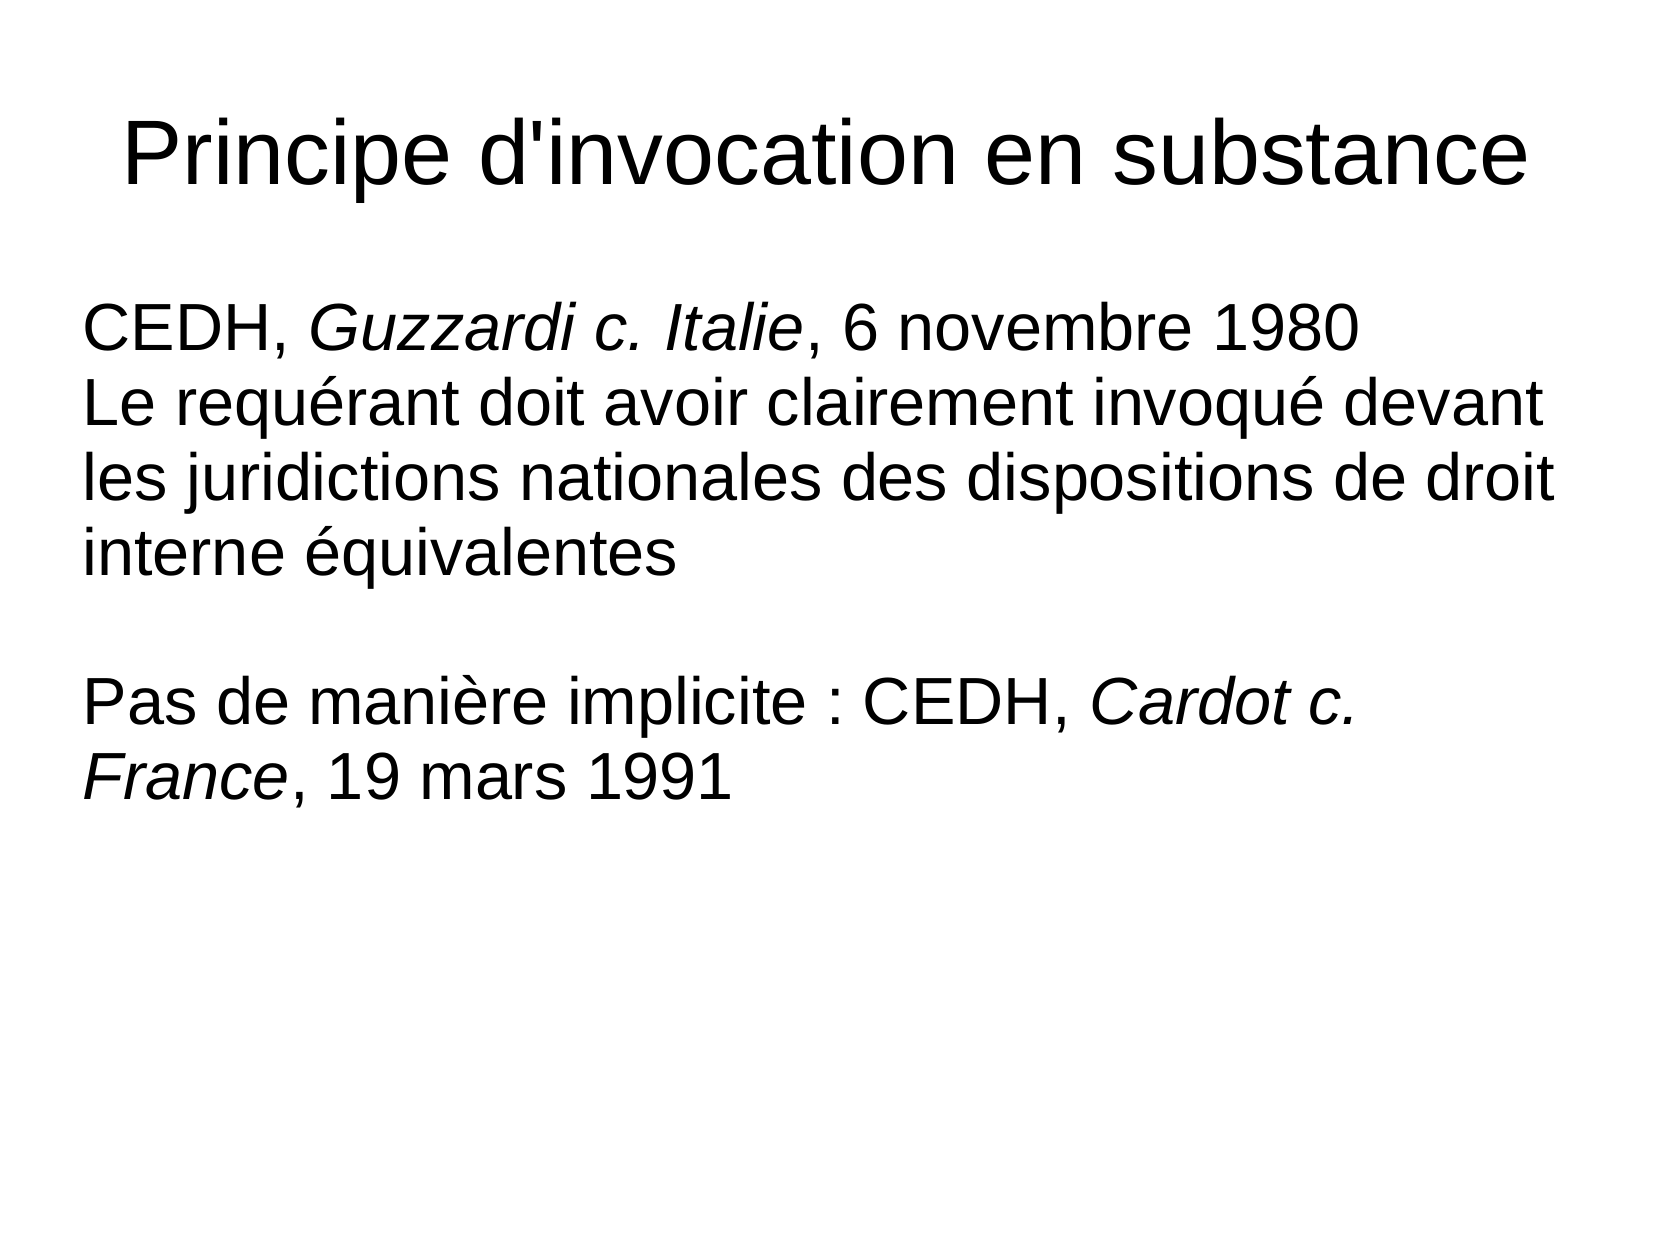

# Principe d'invocation en substance
CEDH, Guzzardi c. Italie, 6 novembre 1980
Le requérant doit avoir clairement invoqué devant les juridictions nationales des dispositions de droit interne équivalentes
Pas de manière implicite : CEDH, Cardot c. France, 19 mars 1991